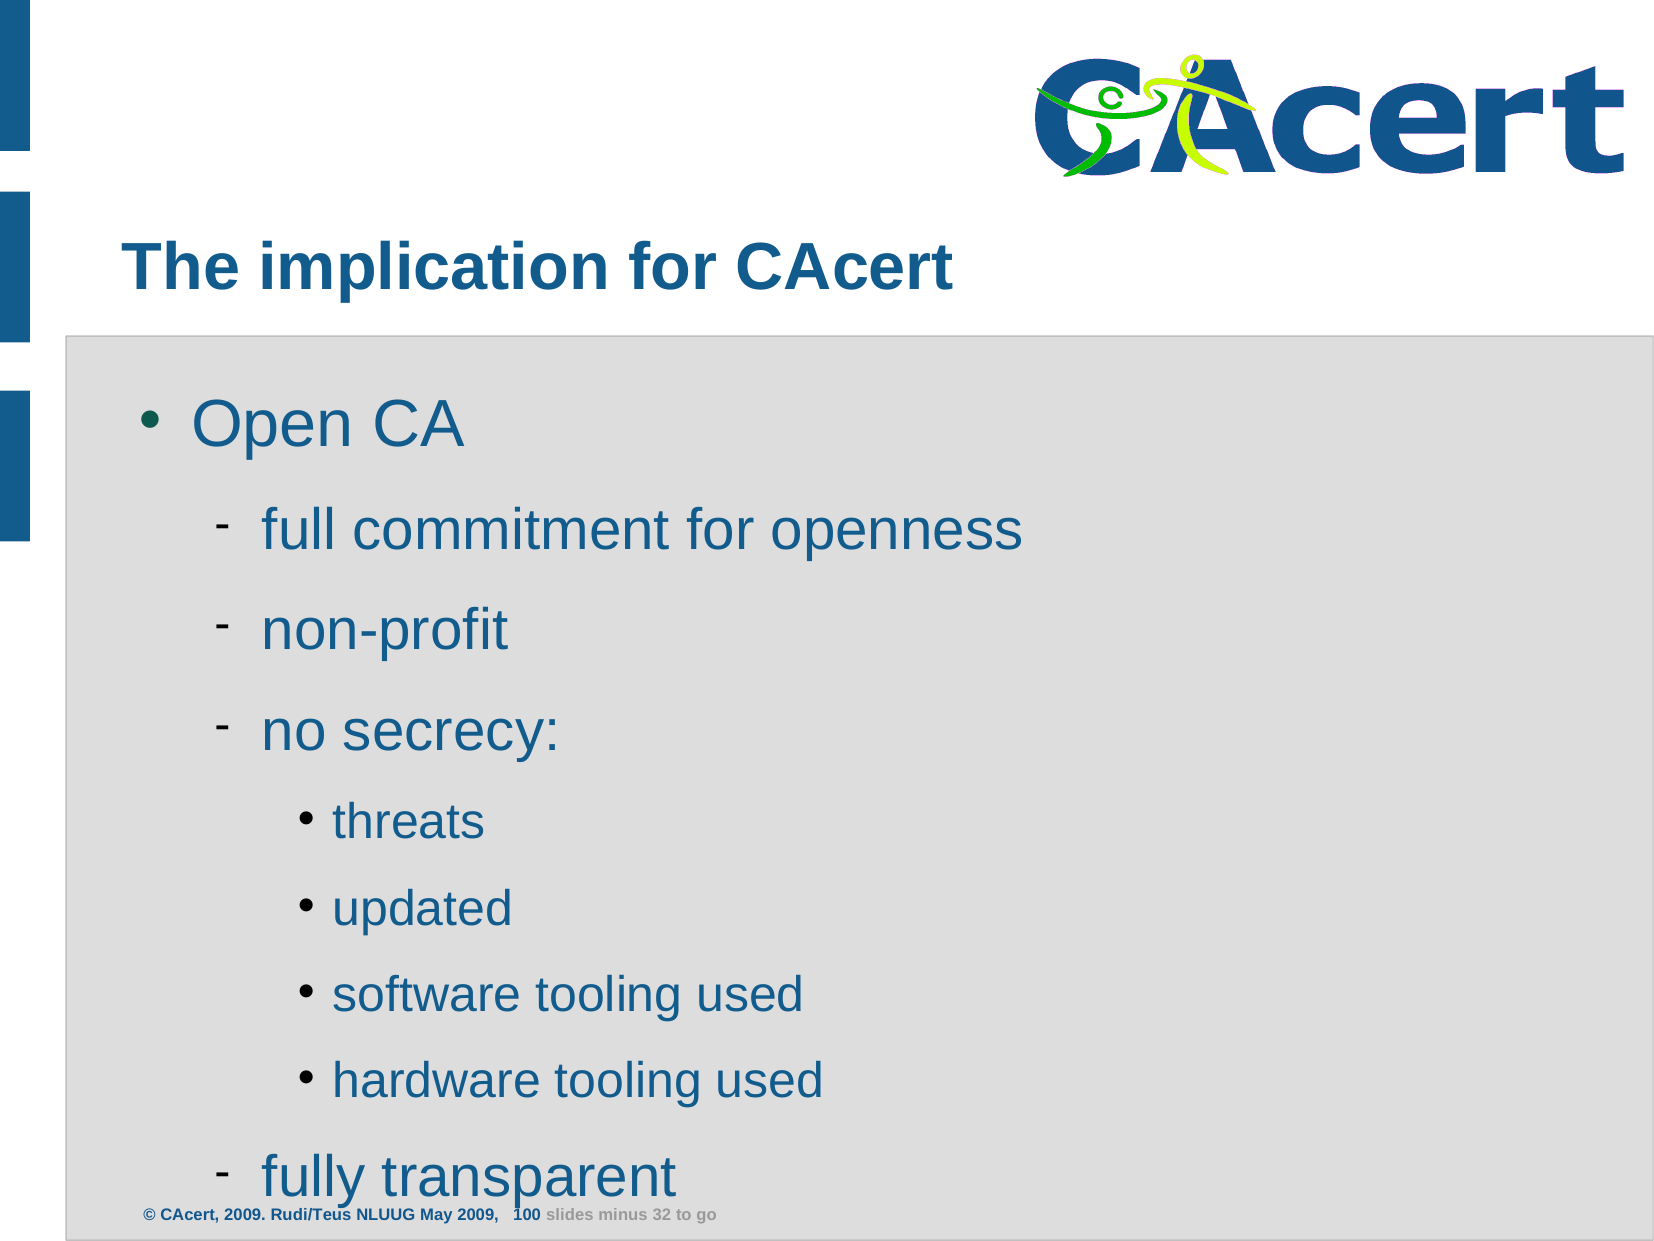

# The implication for CAcert
Open CA
full commitment for openness
non-profit
no secrecy:
threats
updated
software tooling used
hardware tooling used
fully transparent